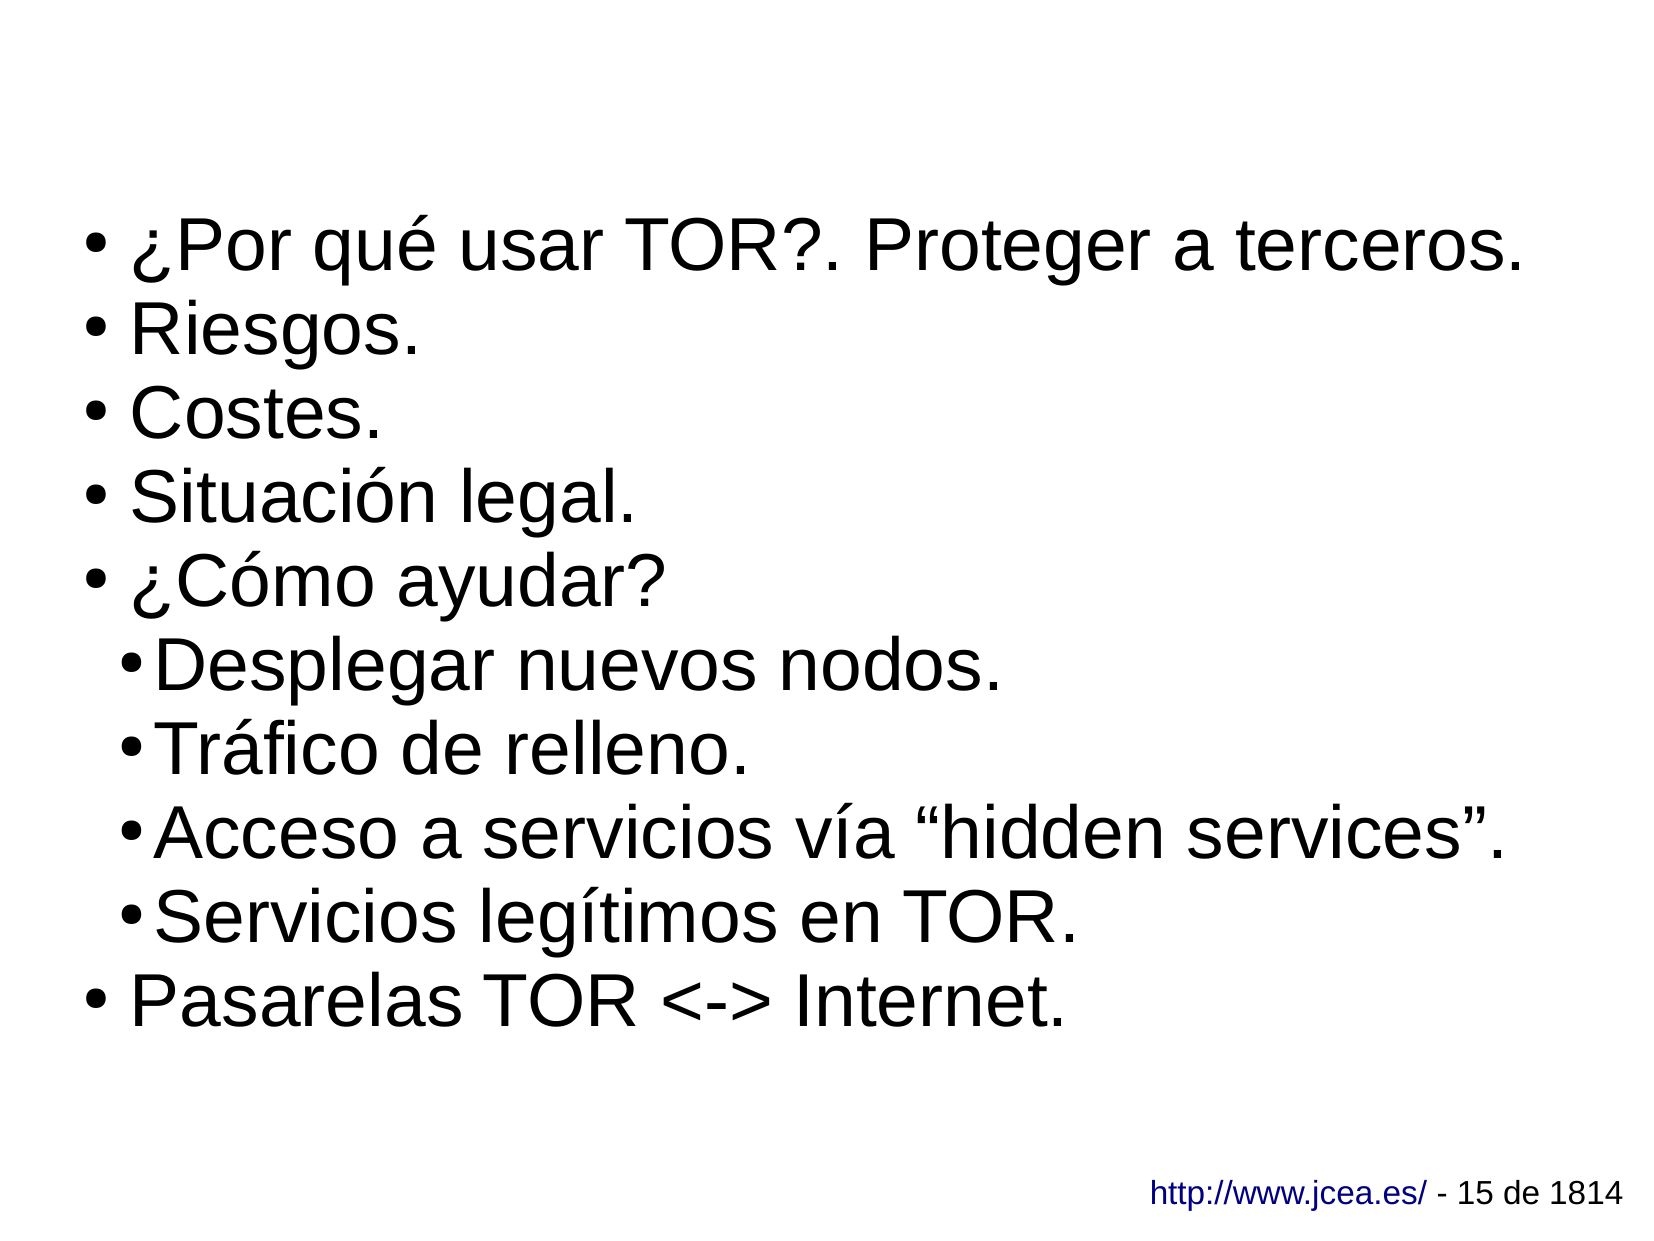

# ¿Por qué usar TOR?. Proteger a terceros.
 Riesgos.
 Costes.
 Situación legal.
 ¿Cómo ayudar?
Desplegar nuevos nodos.
Tráfico de relleno.
Acceso a servicios vía “hidden services”.
Servicios legítimos en TOR.
 Pasarelas TOR <-> Internet.
http://www.jcea.es/ - 15 de 1814